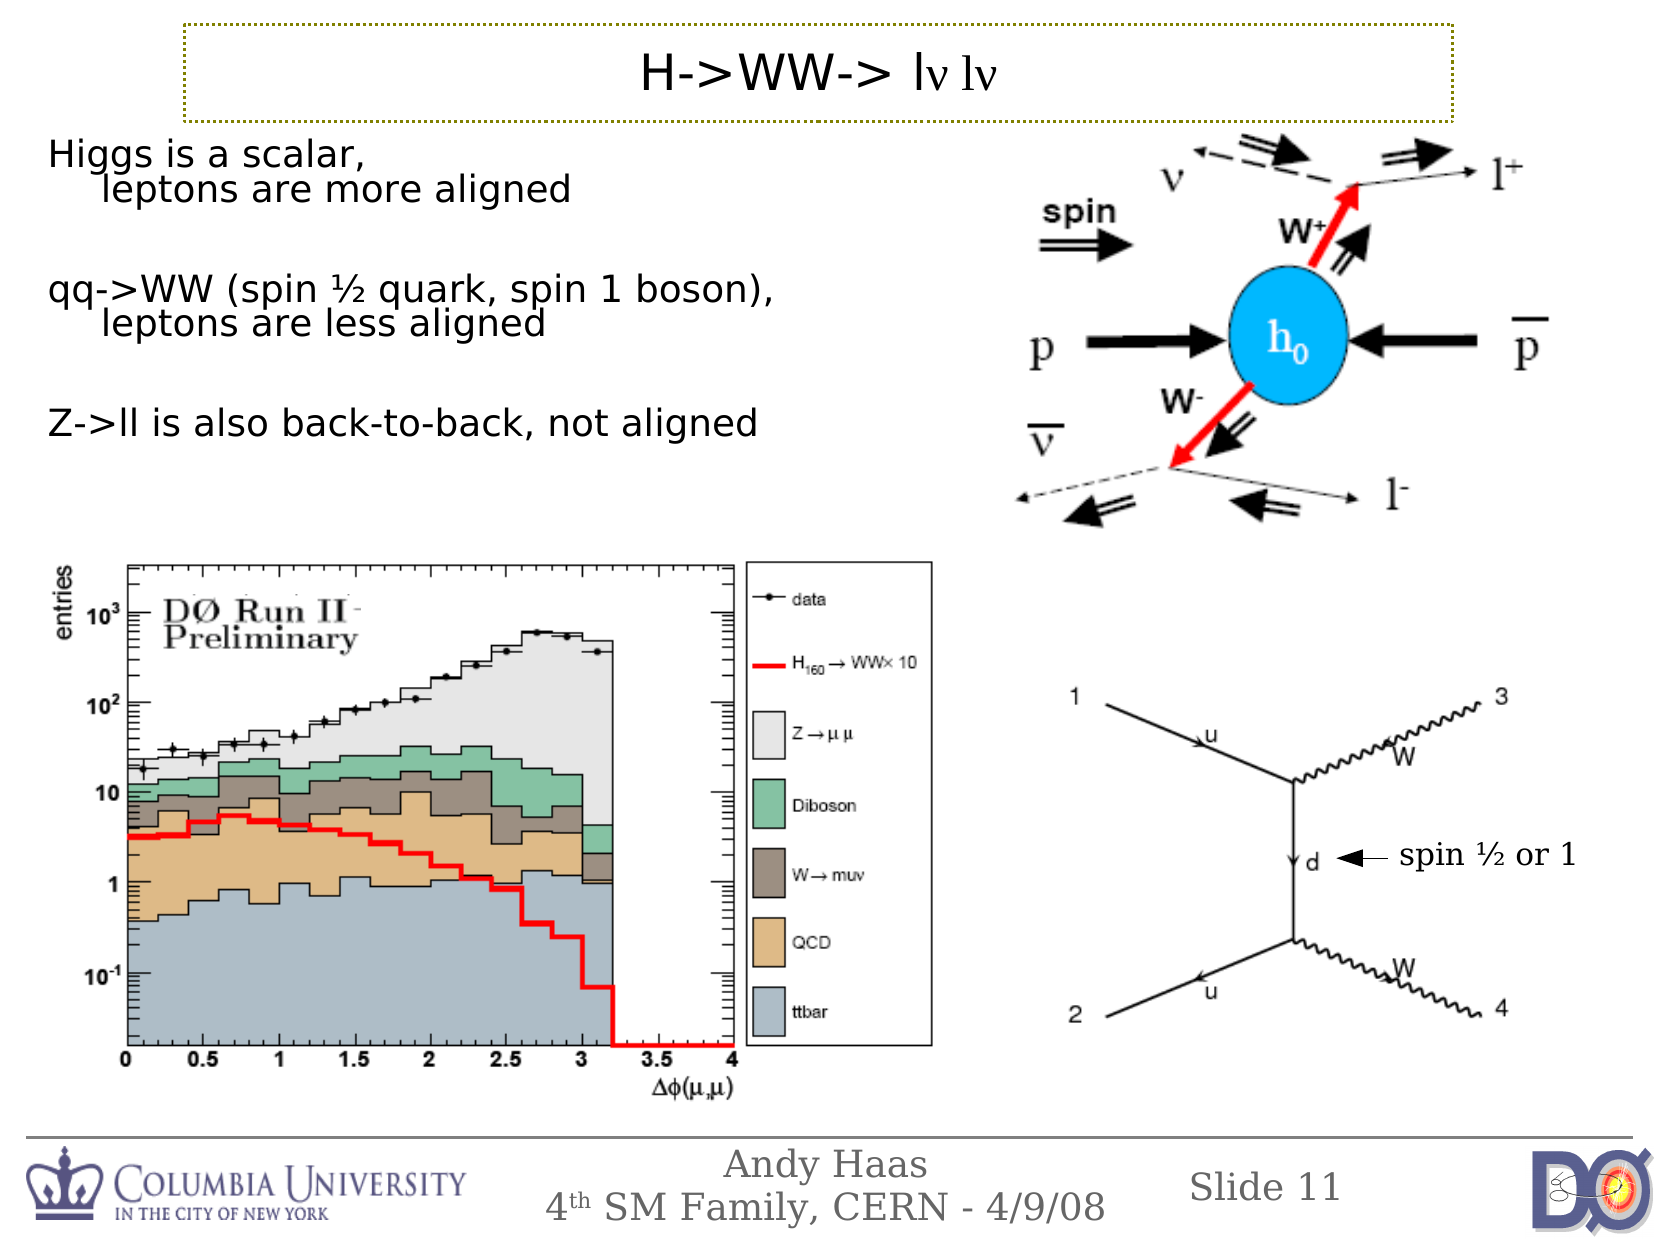

# H->WW-> lν lν
Higgs is a scalar,
leptons are more aligned
qq->WW (spin ½ quark, spin 1 boson),
leptons are less aligned
Z->ll is also back-to-back, not aligned
spin ½ or 1